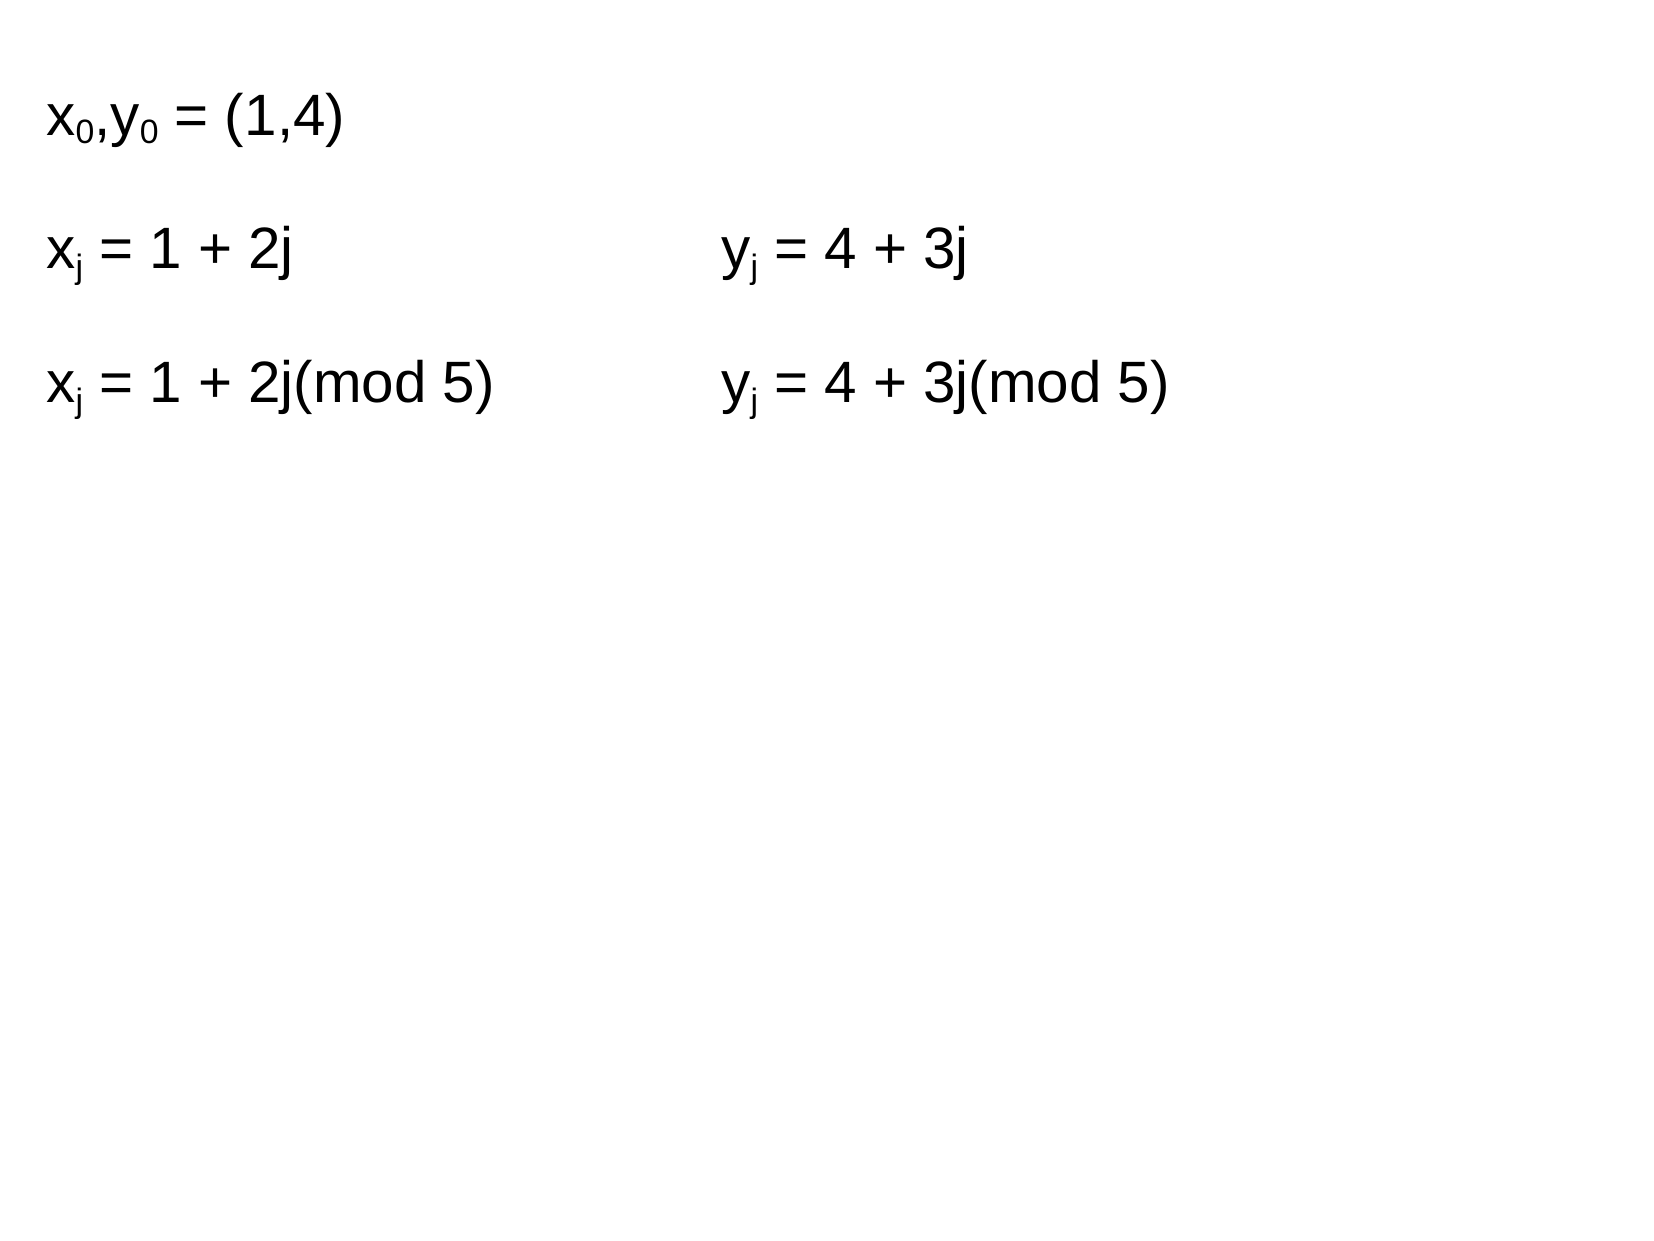

x0,y0 = (1,4)
xj = 1 + 2j	 					yj = 4 + 3j
xj = 1 + 2j(mod 5) 			yj = 4 + 3j(mod 5)